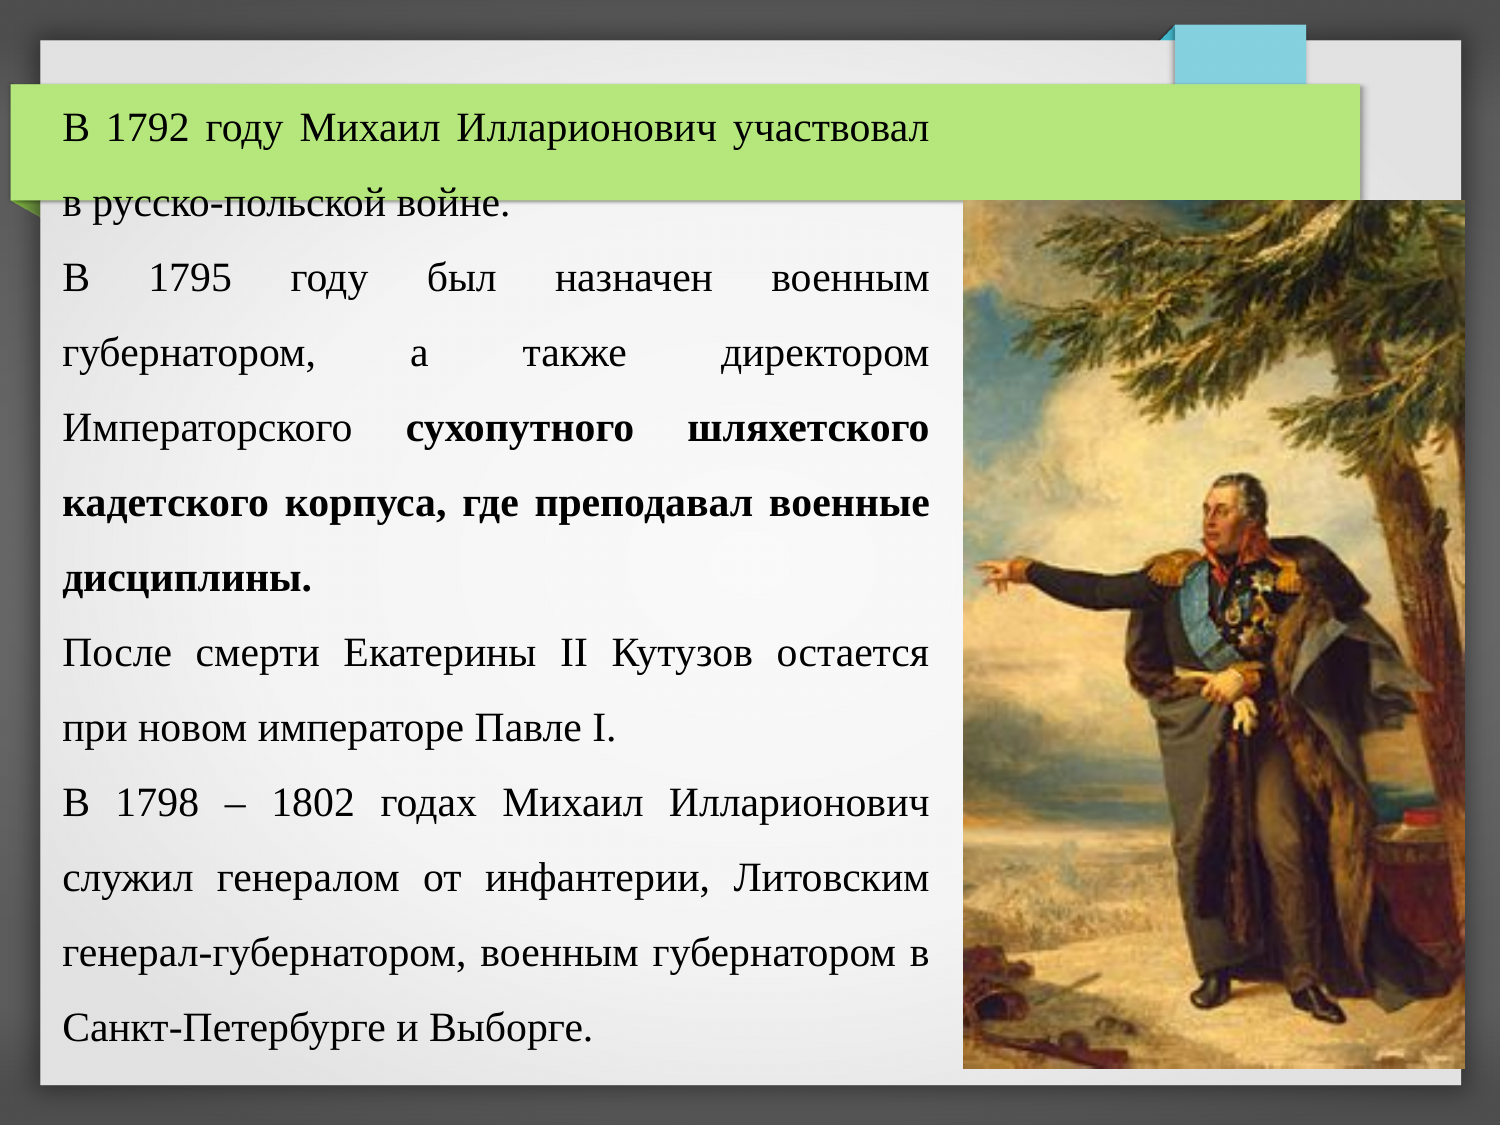

В 1792 году Михаил Илларионович участвовал в русско-польской войне.
В 1795 году был назначен военным губернатором, а также директором Императорского сухопутного шляхетского кадетского корпуса, где преподавал военные дисциплины.
После смерти Екатерины II Кутузов остается при новом императоре Павле I.
В 1798 – 1802 годах Михаил Илларионович служил генералом от инфантерии, Литовским генерал-губернатором, военным губернатором в Санкт-Петербурге и Выборге.